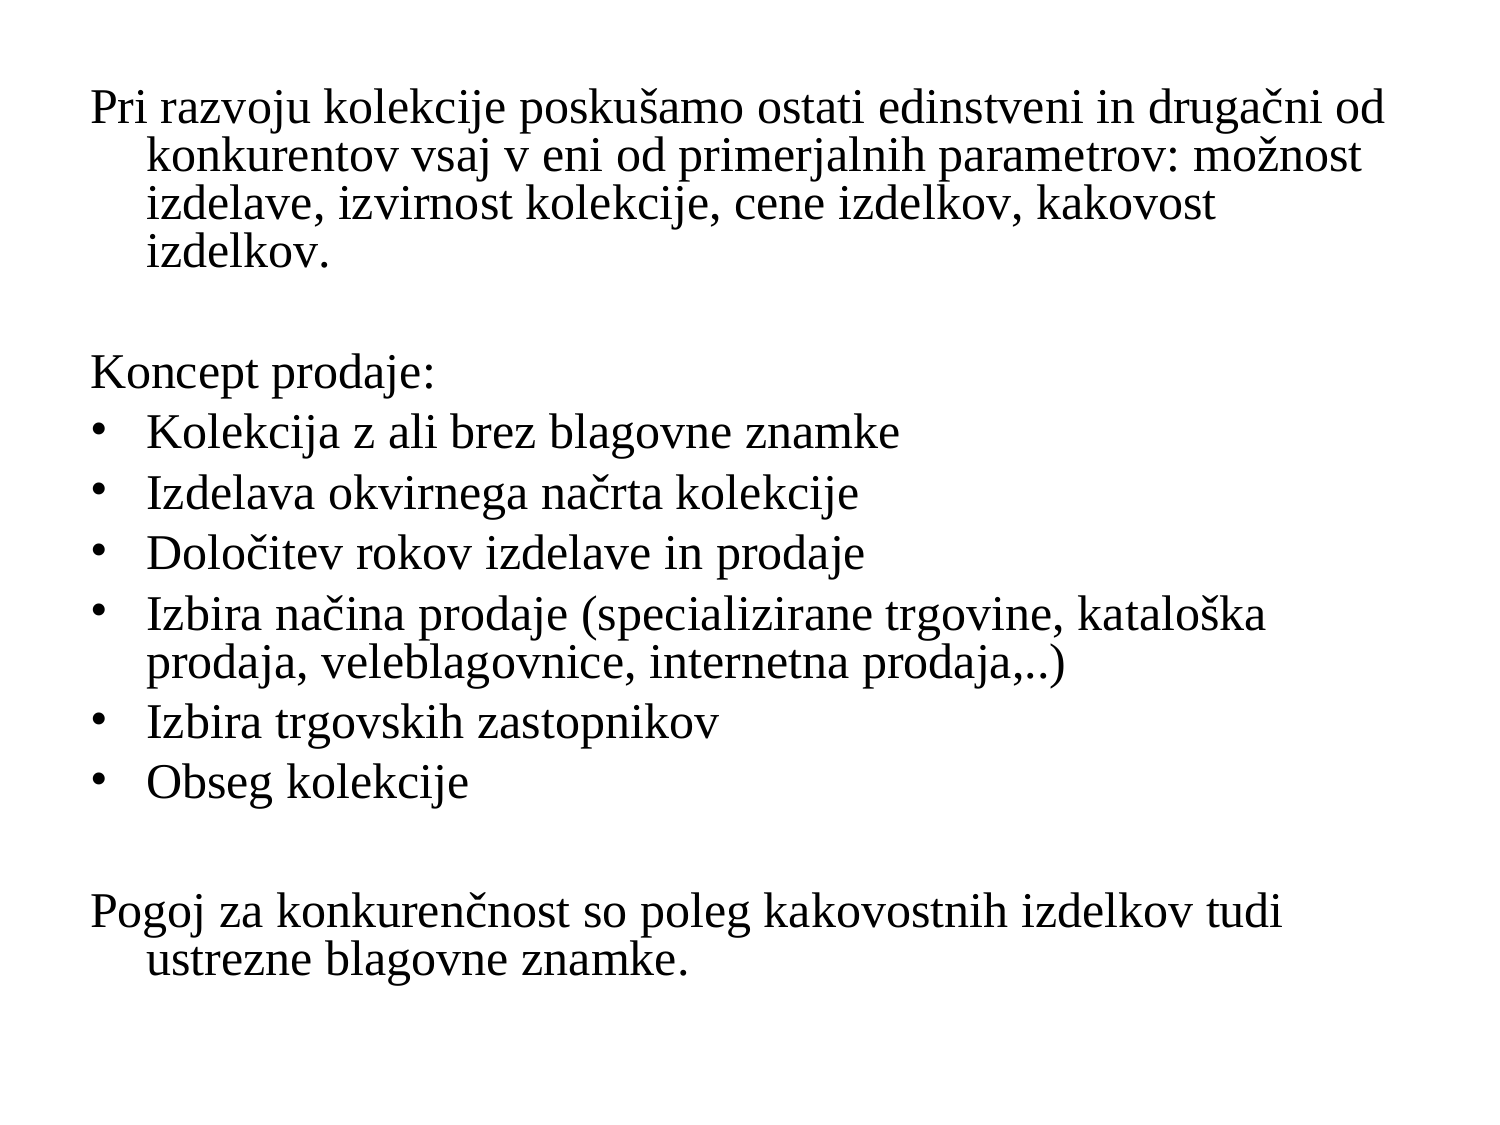

# Pri razvoju kolekcije poskušamo ostati edinstveni in drugačni od konkurentov vsaj v eni od primerjalnih parametrov: možnost izdelave, izvirnost kolekcije, cene izdelkov, kakovost izdelkov.
Koncept prodaje:
Kolekcija z ali brez blagovne znamke
Izdelava okvirnega načrta kolekcije
Določitev rokov izdelave in prodaje
Izbira načina prodaje (specializirane trgovine, kataloška prodaja, veleblagovnice, internetna prodaja,..)
Izbira trgovskih zastopnikov
Obseg kolekcije
Pogoj za konkurenčnost so poleg kakovostnih izdelkov tudi ustrezne blagovne znamke.